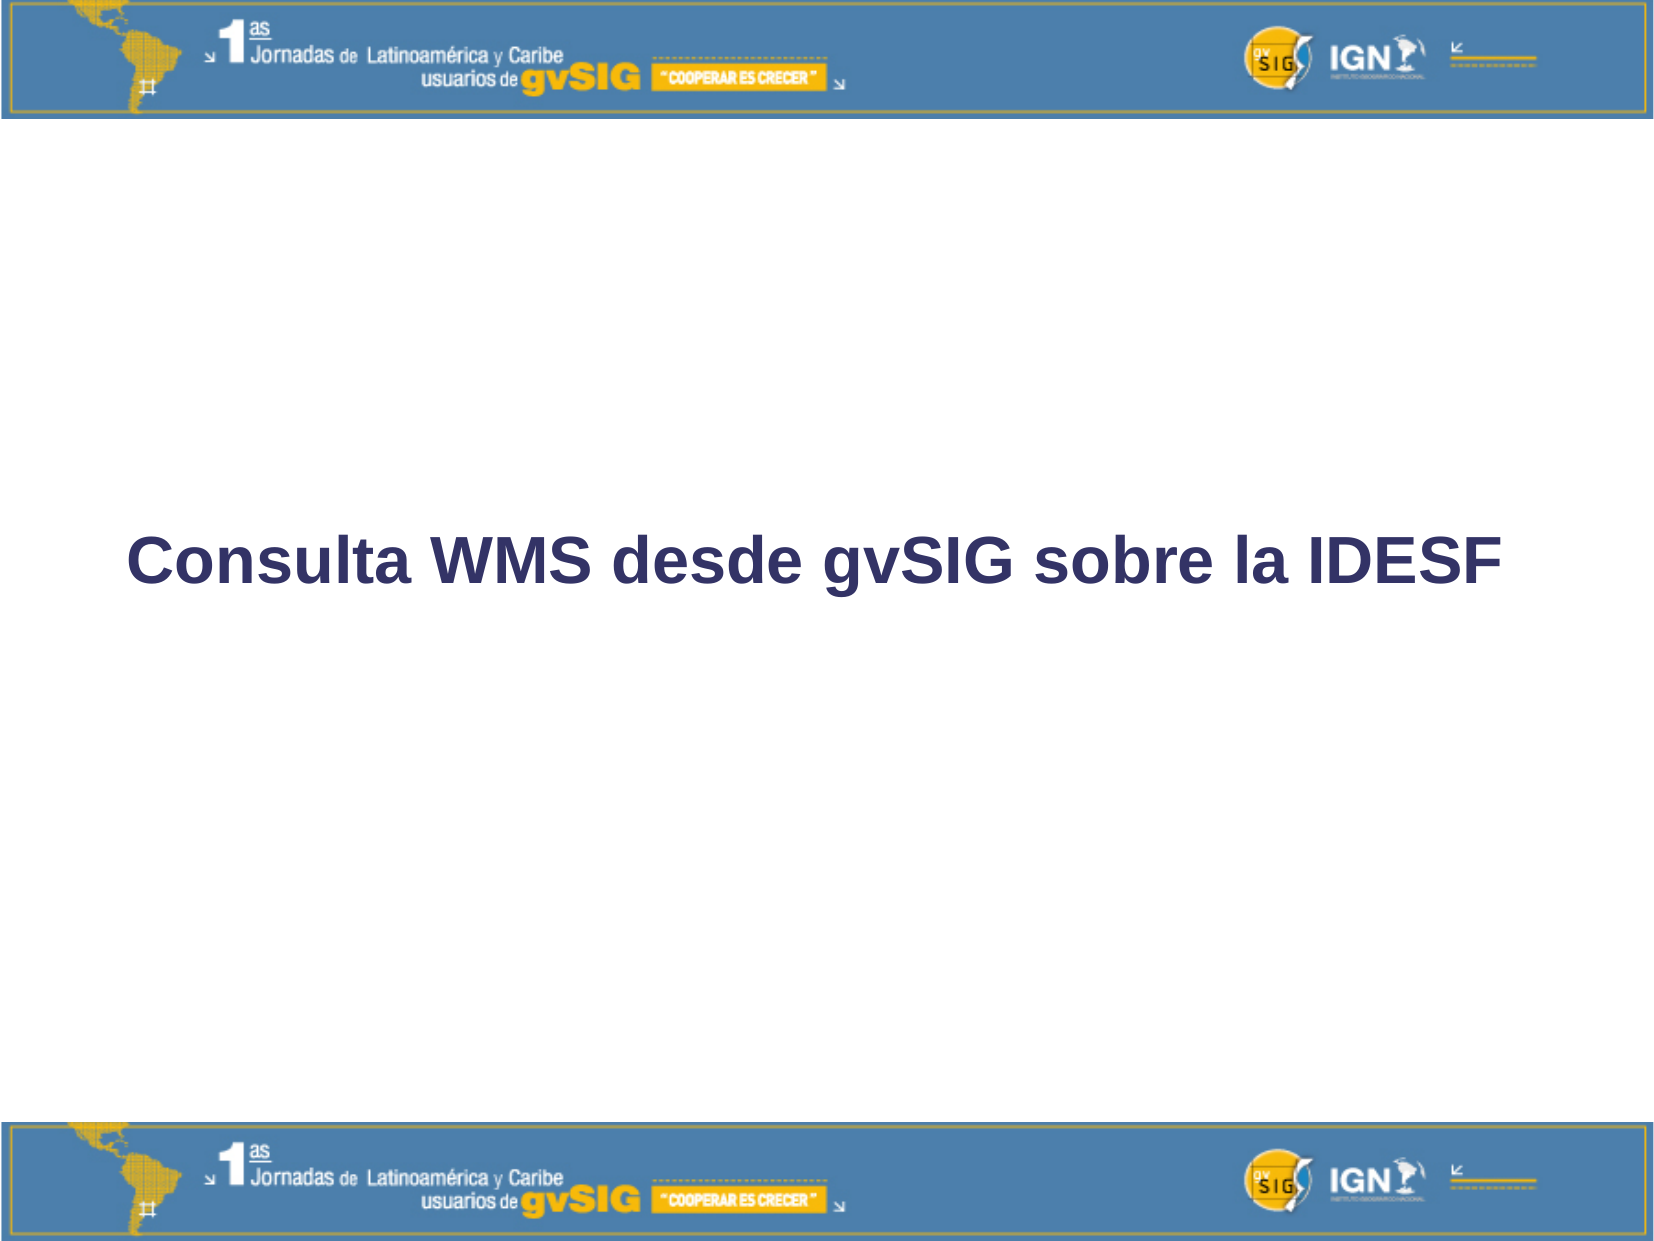

Consulta WMS desde gvSIG sobre la IDESF